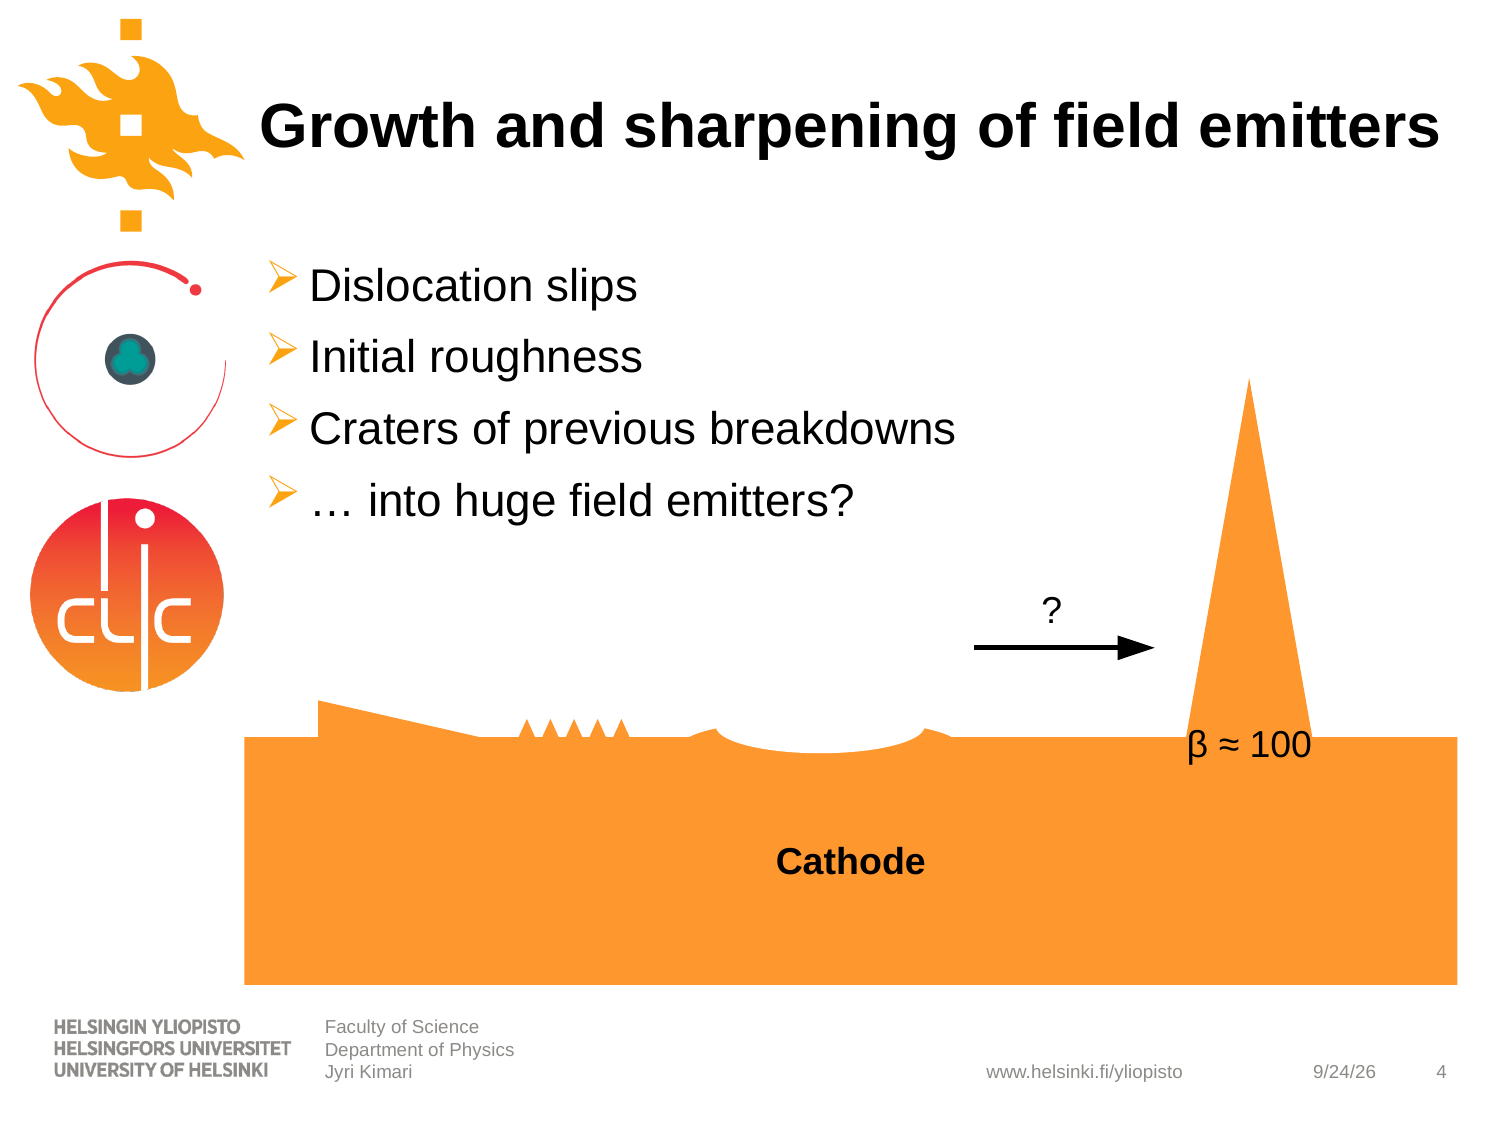

# Growth and sharpening of field emitters
Dislocation slips
Initial roughness
Craters of previous breakdowns
… into huge field emitters?
?
β ≈ 100
Cathode
Faculty of Science
Department of Physics
Jyri Kimari